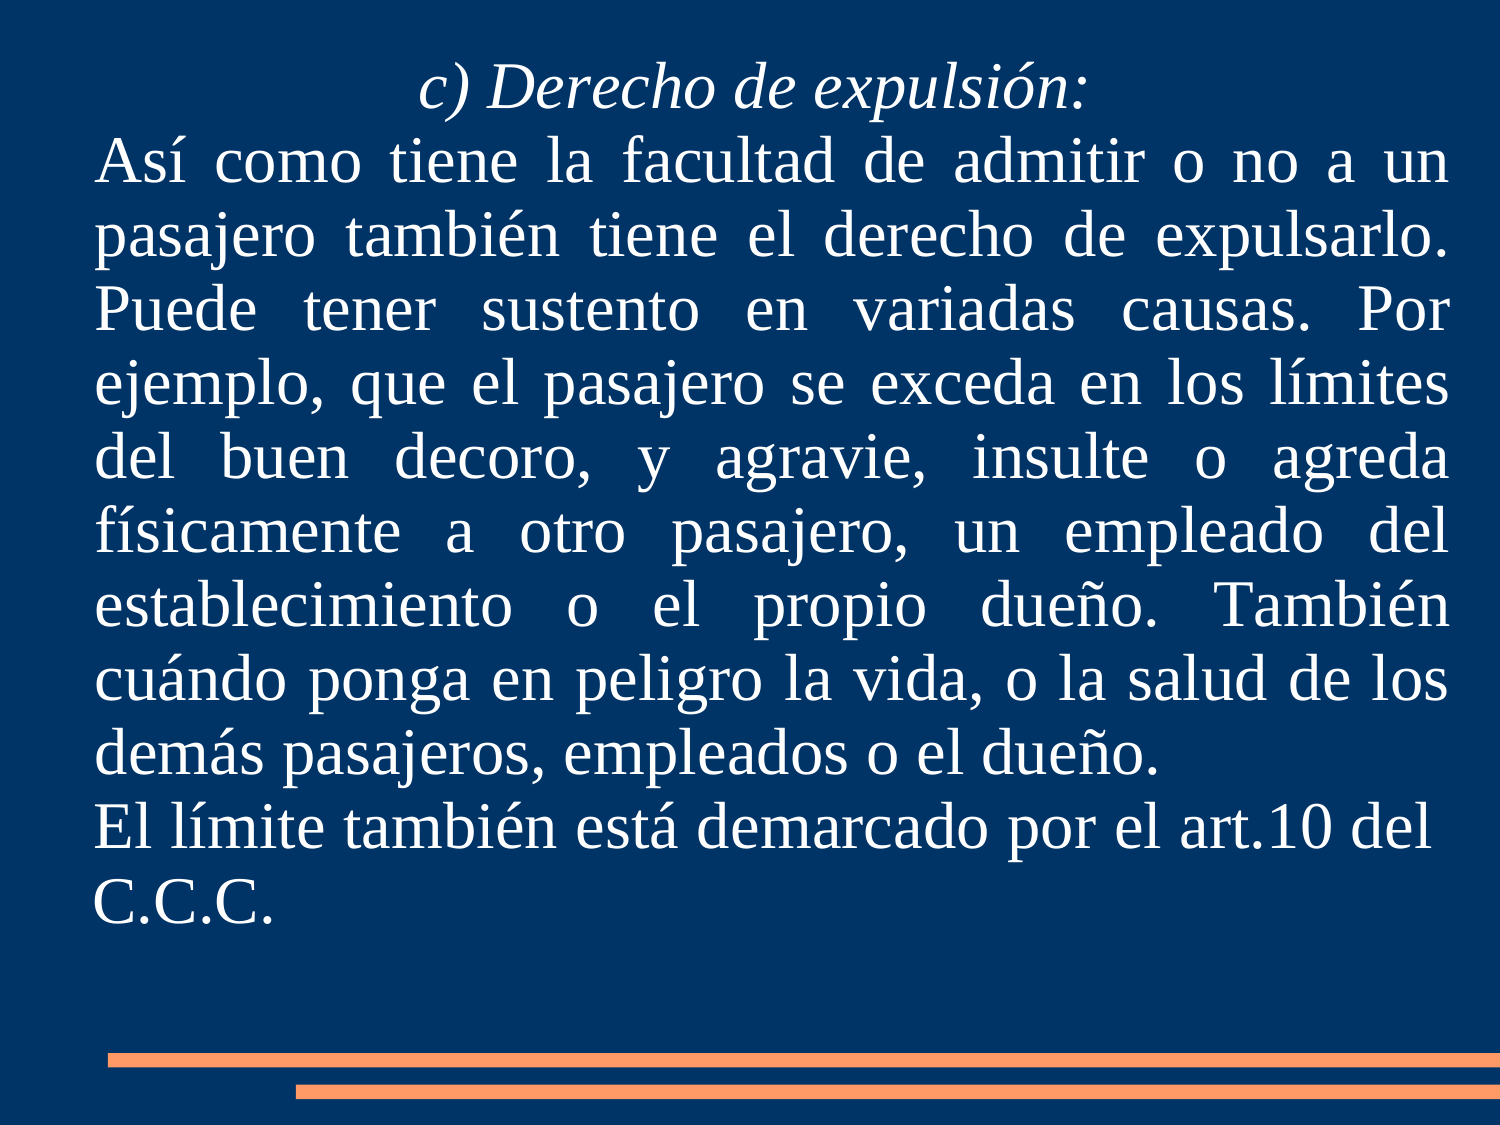

# c) Derecho de expulsión:
Así como tiene la facultad de admitir o no a un pasajero también tiene el derecho de expulsarlo. Puede tener sustento en variadas causas. Por ejemplo, que el pasajero se exceda en los límites del buen decoro, y agravie, insulte o agreda físicamente a otro pasajero, un empleado del establecimiento o el propio dueño. También cuándo ponga en peligro la vida, o la salud de los demás pasajeros, empleados o el dueño.
 El límite también está demarcado por el art.10 del C.C.C.